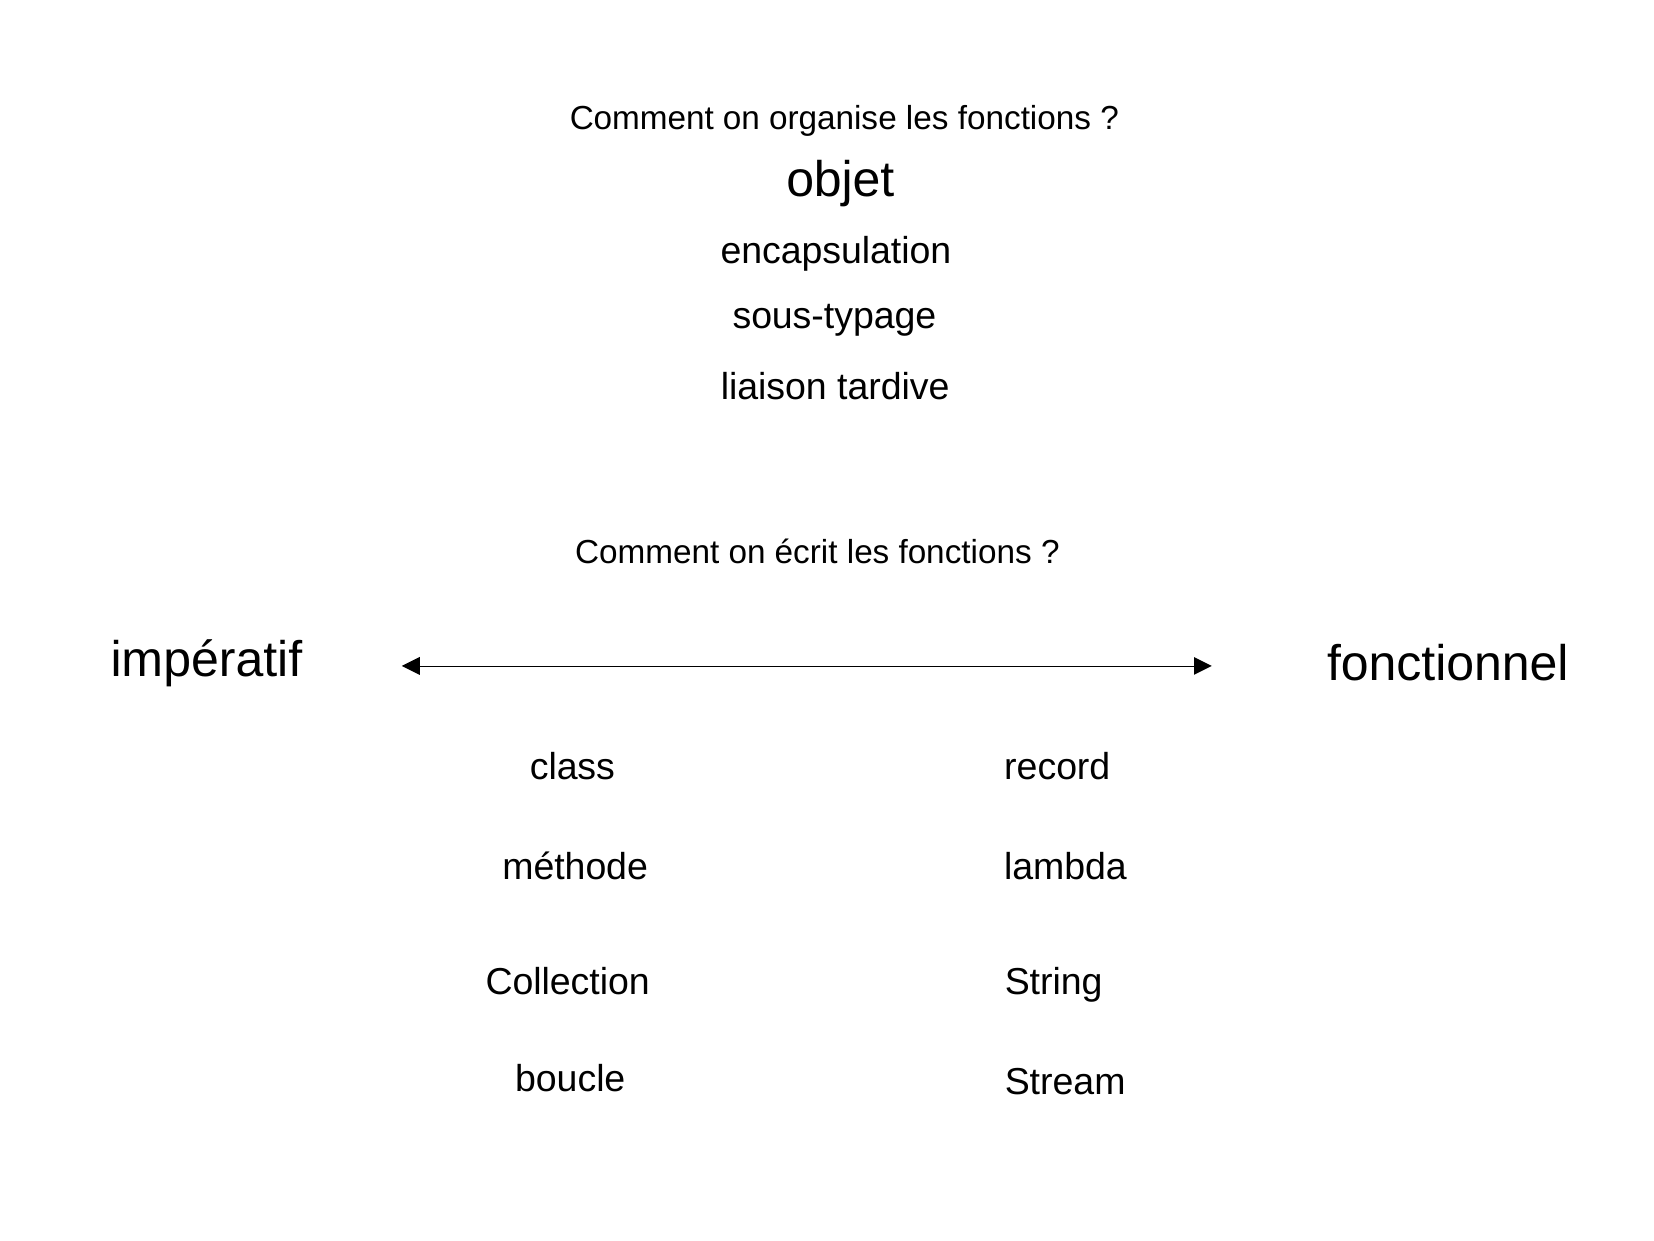

Comment on organise les fonctions ?
objet
encapsulation
sous-typage
liaison tardive
Comment on écrit les fonctions ?
impératif
fonctionnel
class
record
méthode
lambda
Collection
String
boucle
Stream